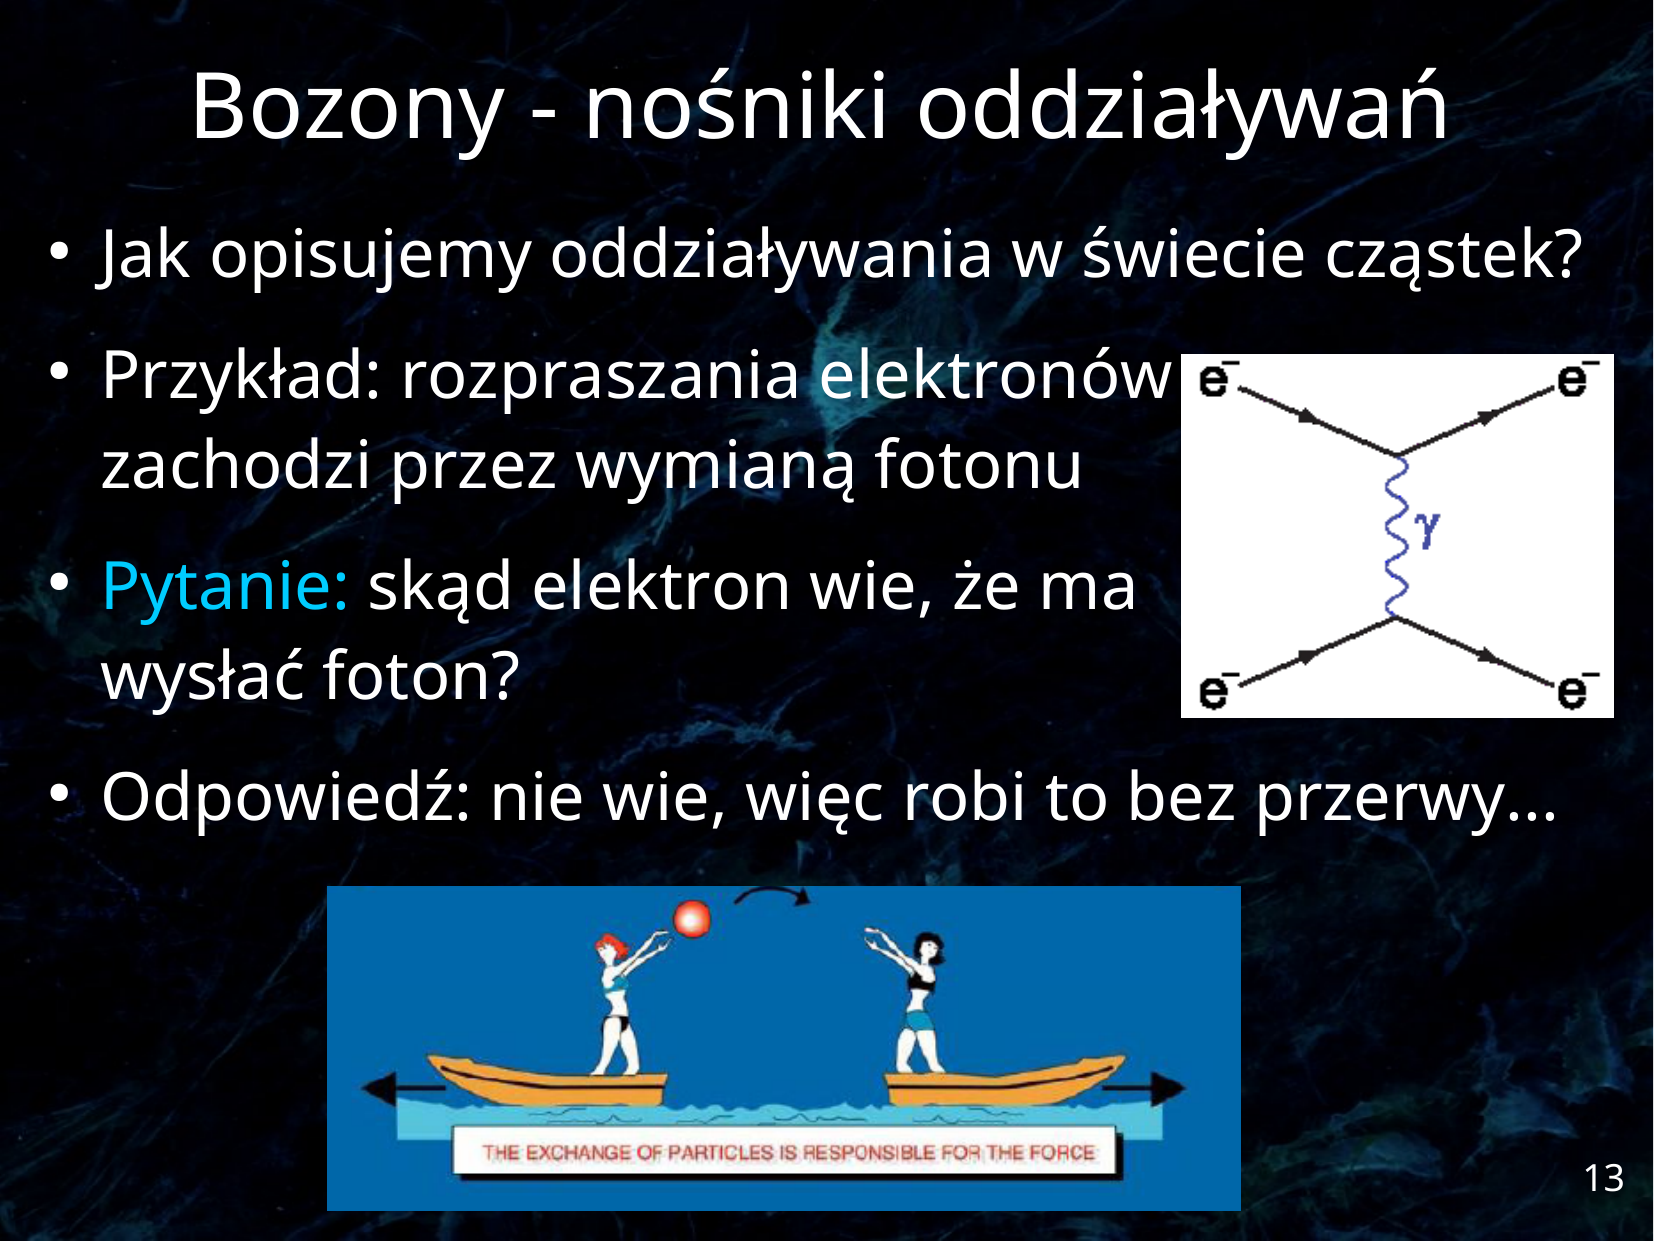

# Bozony - nośniki oddziaływań
Jak opisujemy oddziaływania w świecie cząstek?
Przykład: rozpraszania elektronów
zachodzi przez wymianą fotonu
Pytanie: skąd elektron wie, że ma
wysłać foton?
Odpowiedź: nie wie, więc robi to bez przerwy...
13